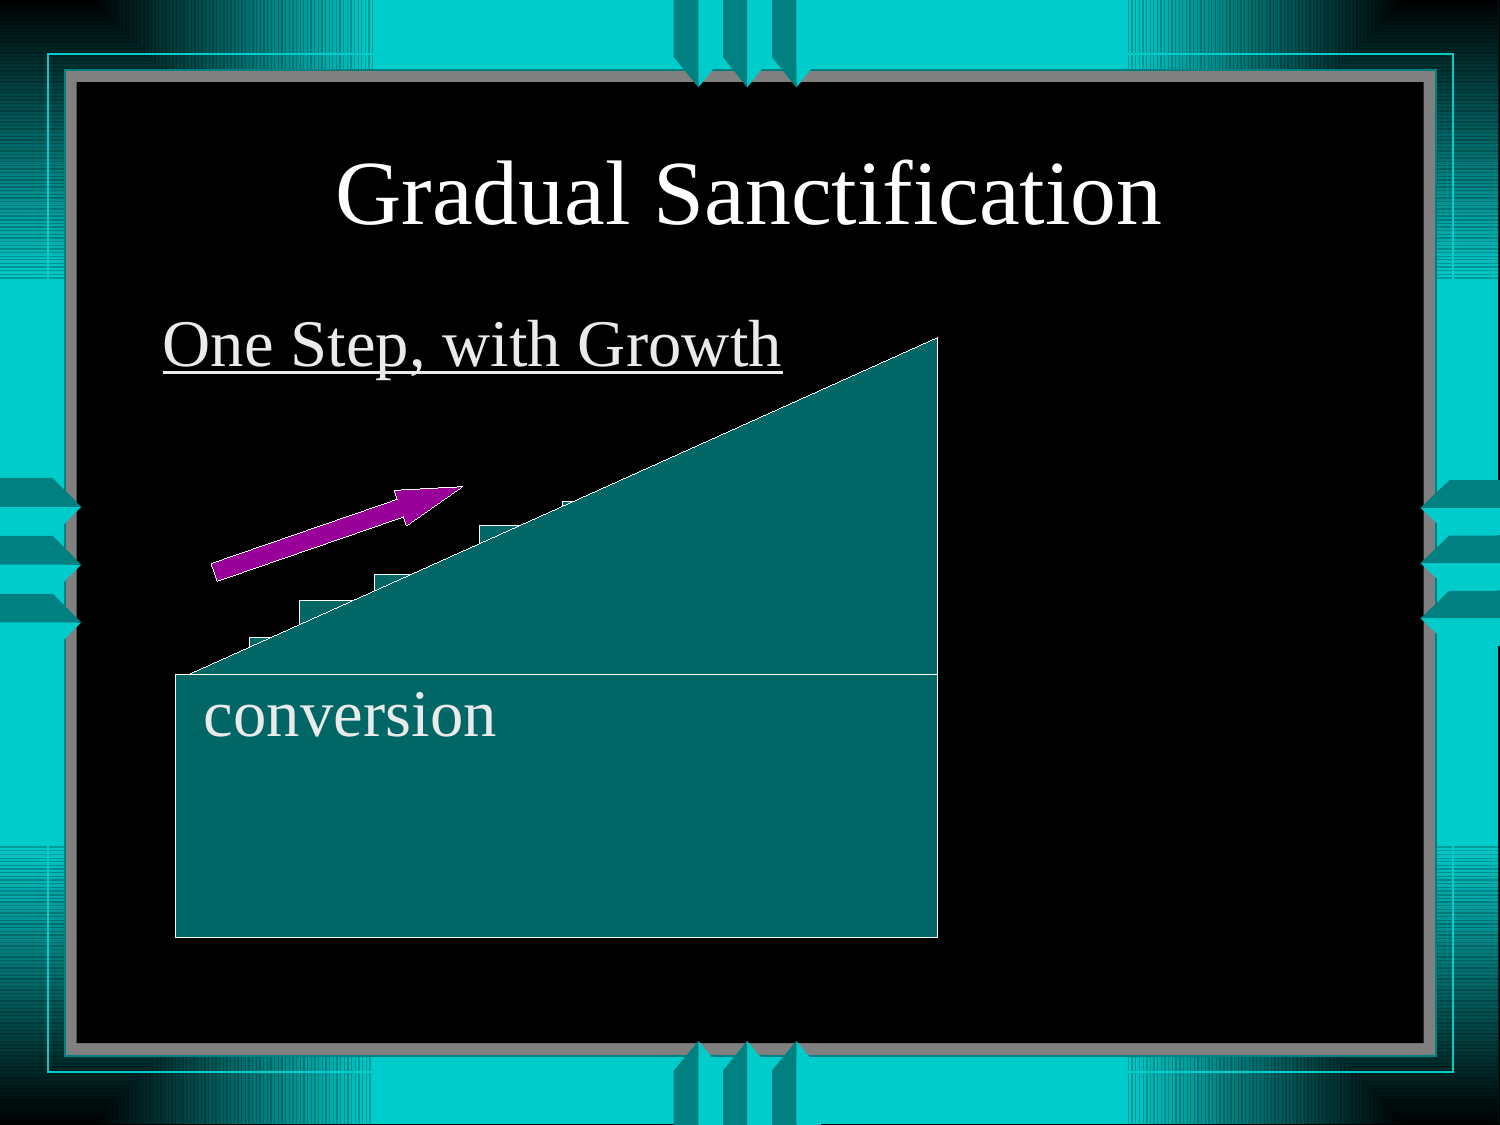

# Gradual Sanctification
One Step, with Growth
conversion